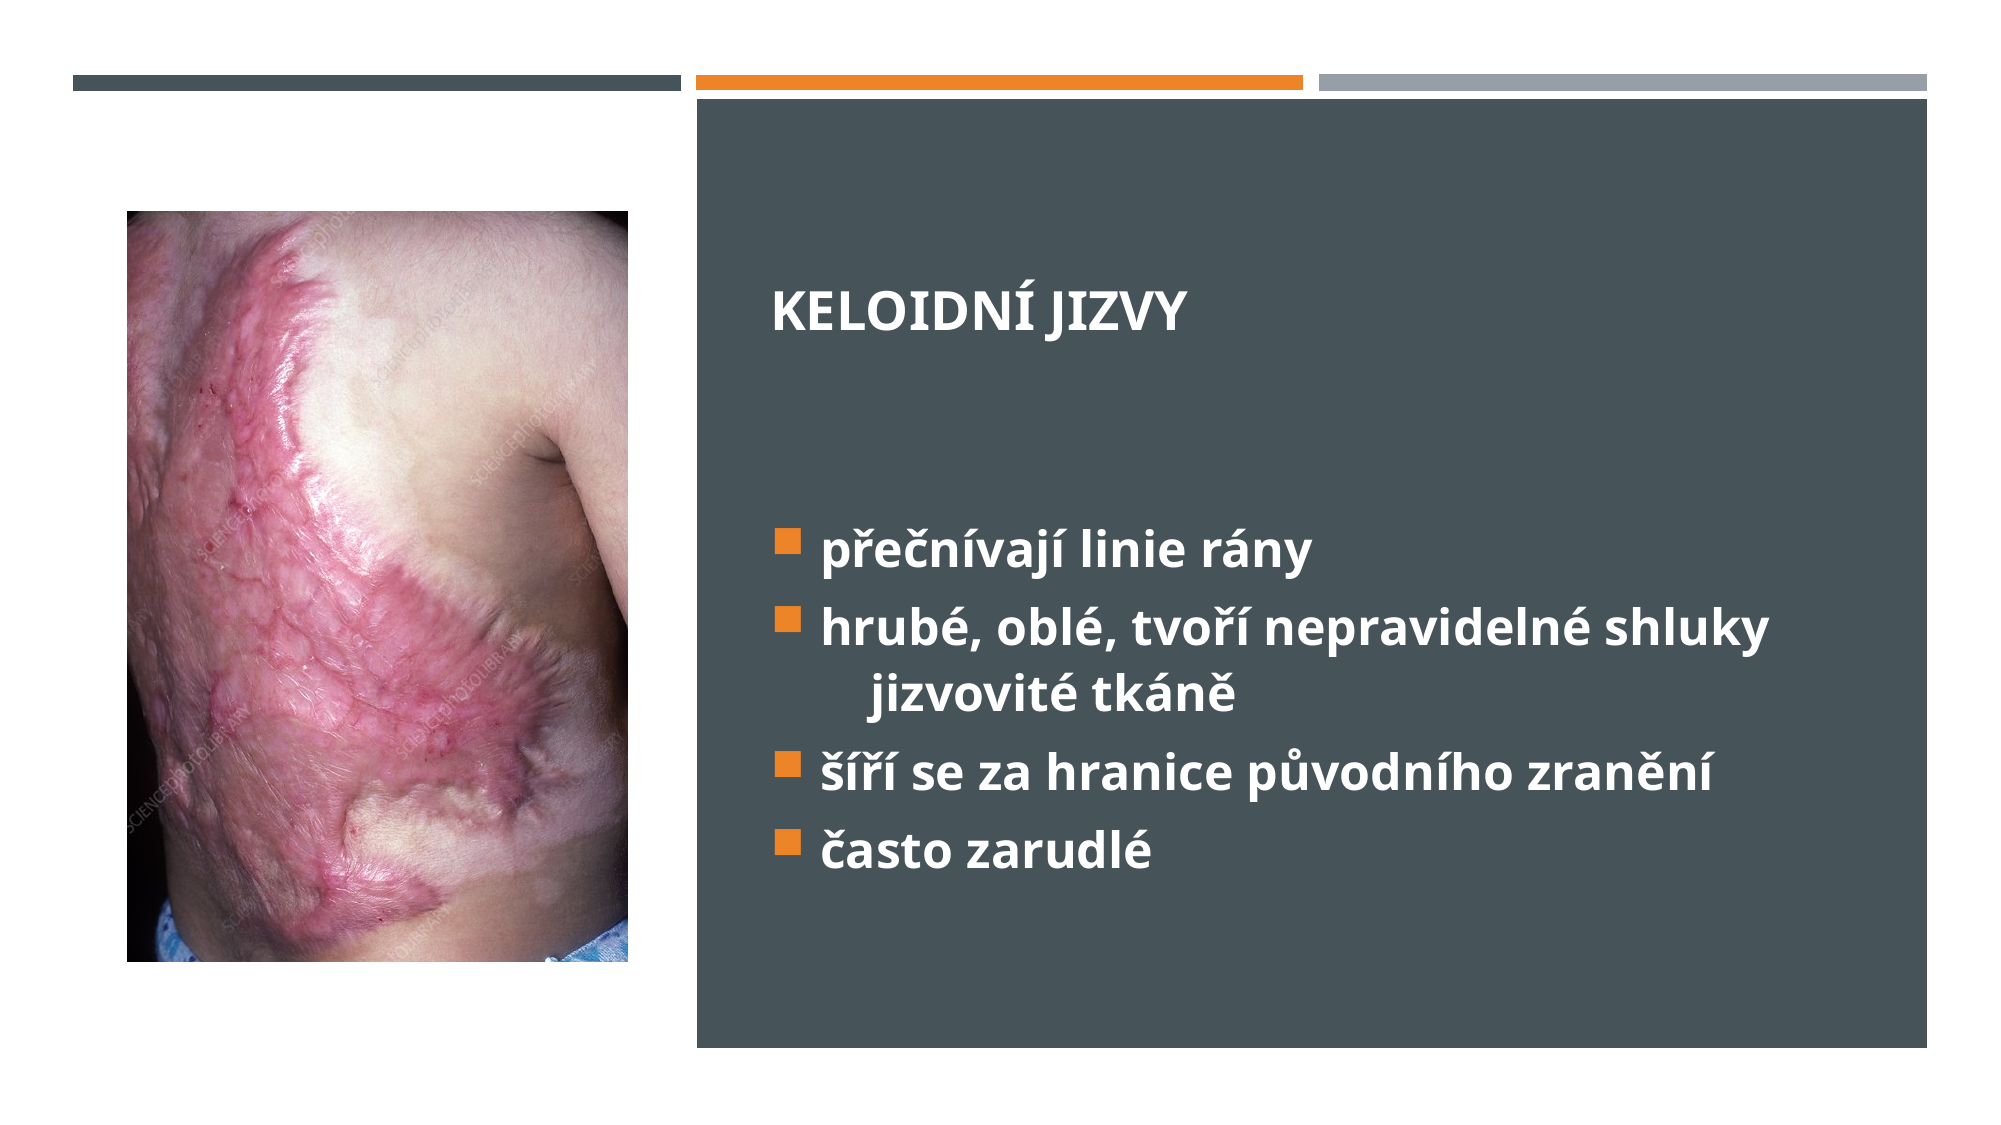

# KELOIDNÍ JIZVY
přečnívají linie rány
hrubé, oblé, tvoří nepravidelné shluky jizvovité tkáně
šíří se za hranice původního zranění
často zarudlé